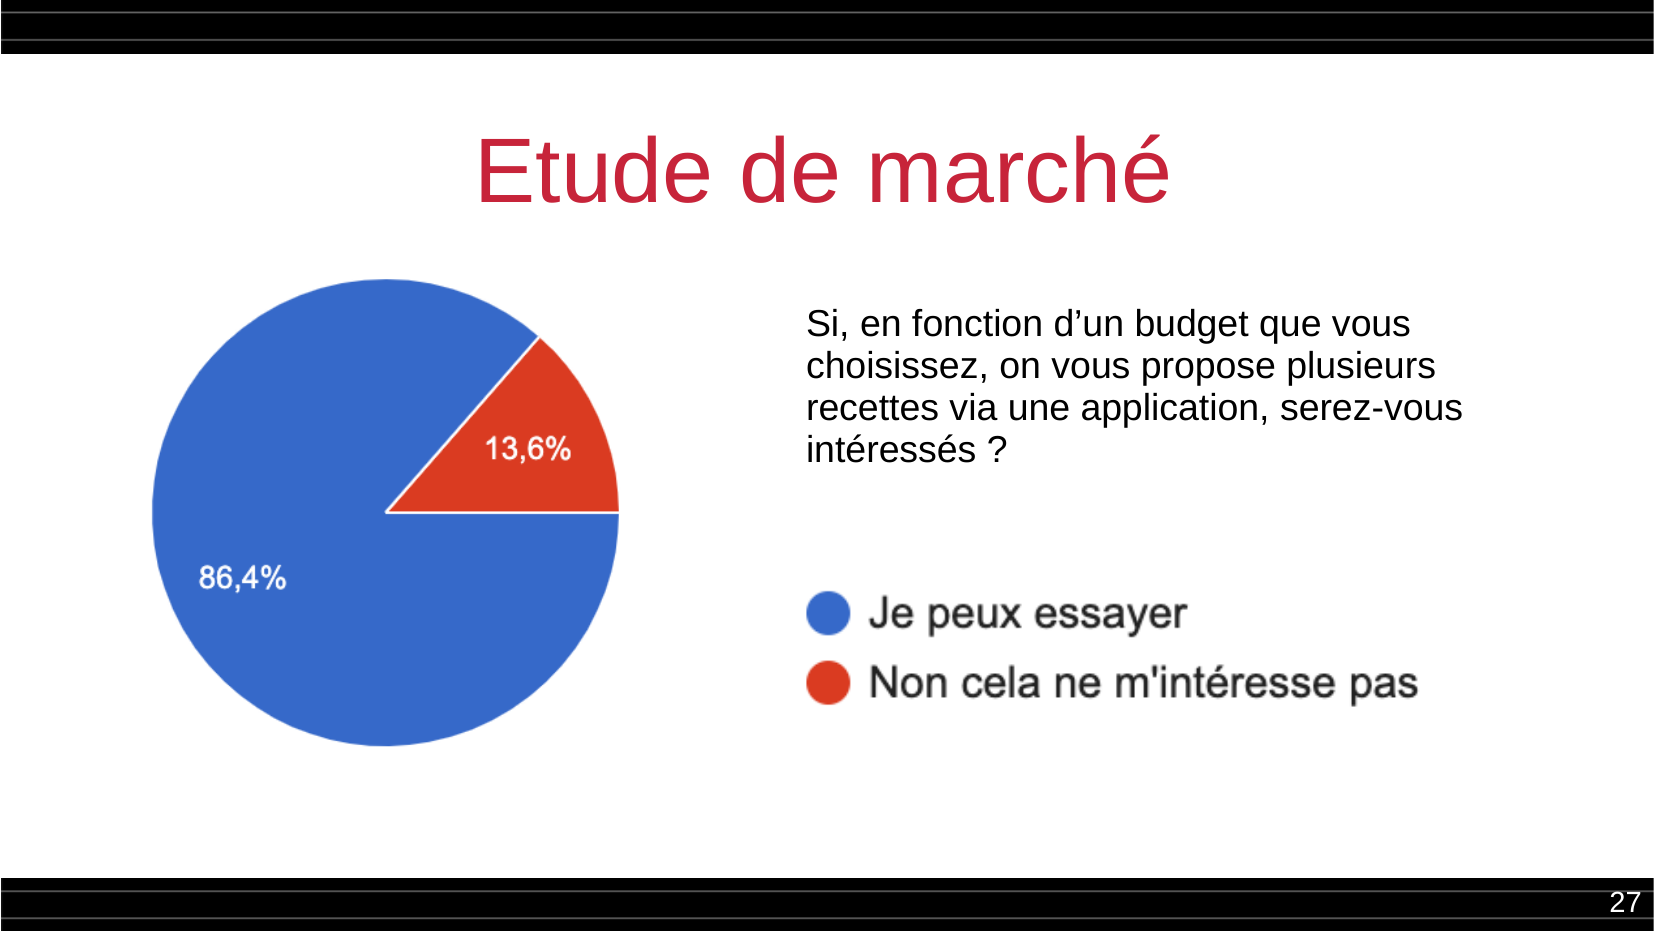

# Etude de marché
Si, en fonction d’un budget que vous choisissez, on vous propose plusieurs recettes via une application, serez-vous intéressés ?